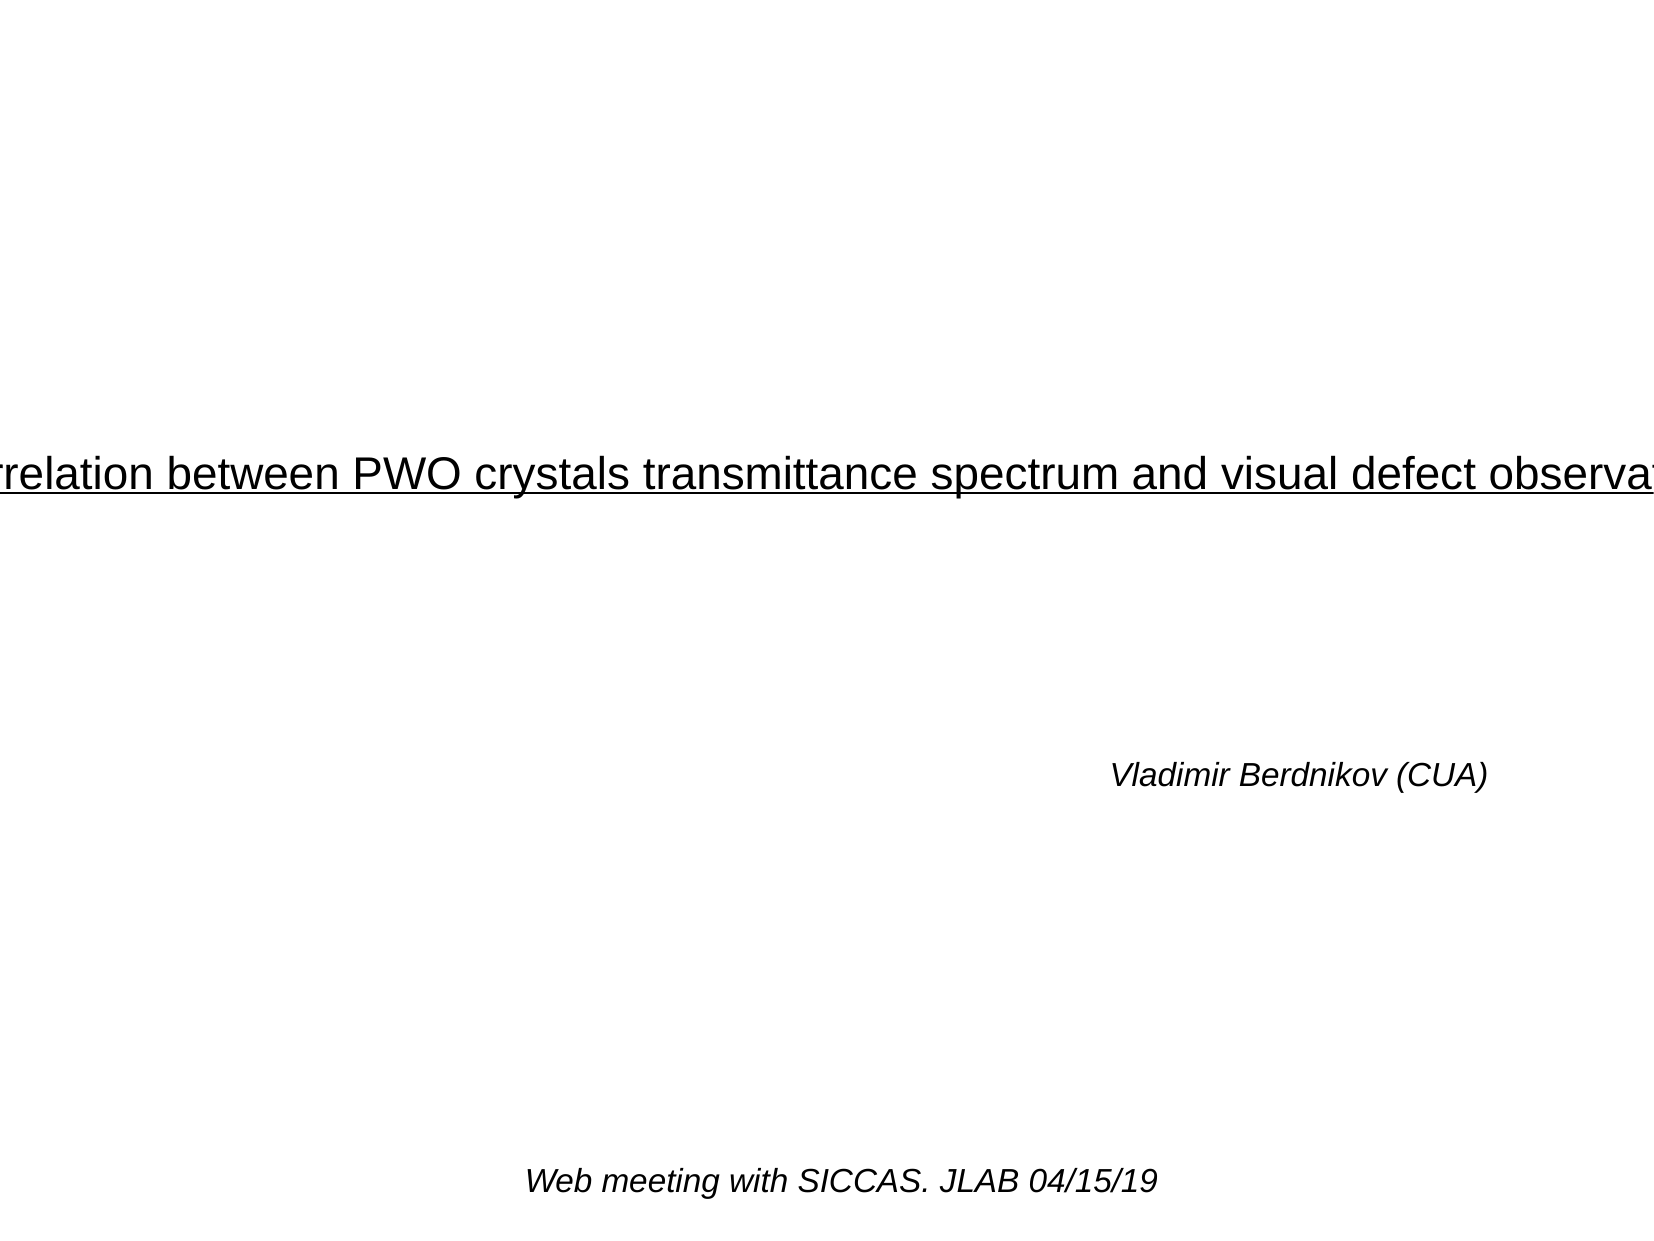

Correlation between PWO crystals transmittance spectrum and visual defect observations
Vladimir Berdnikov (CUA)
Web meeting with SICCAS. JLAB 04/15/19